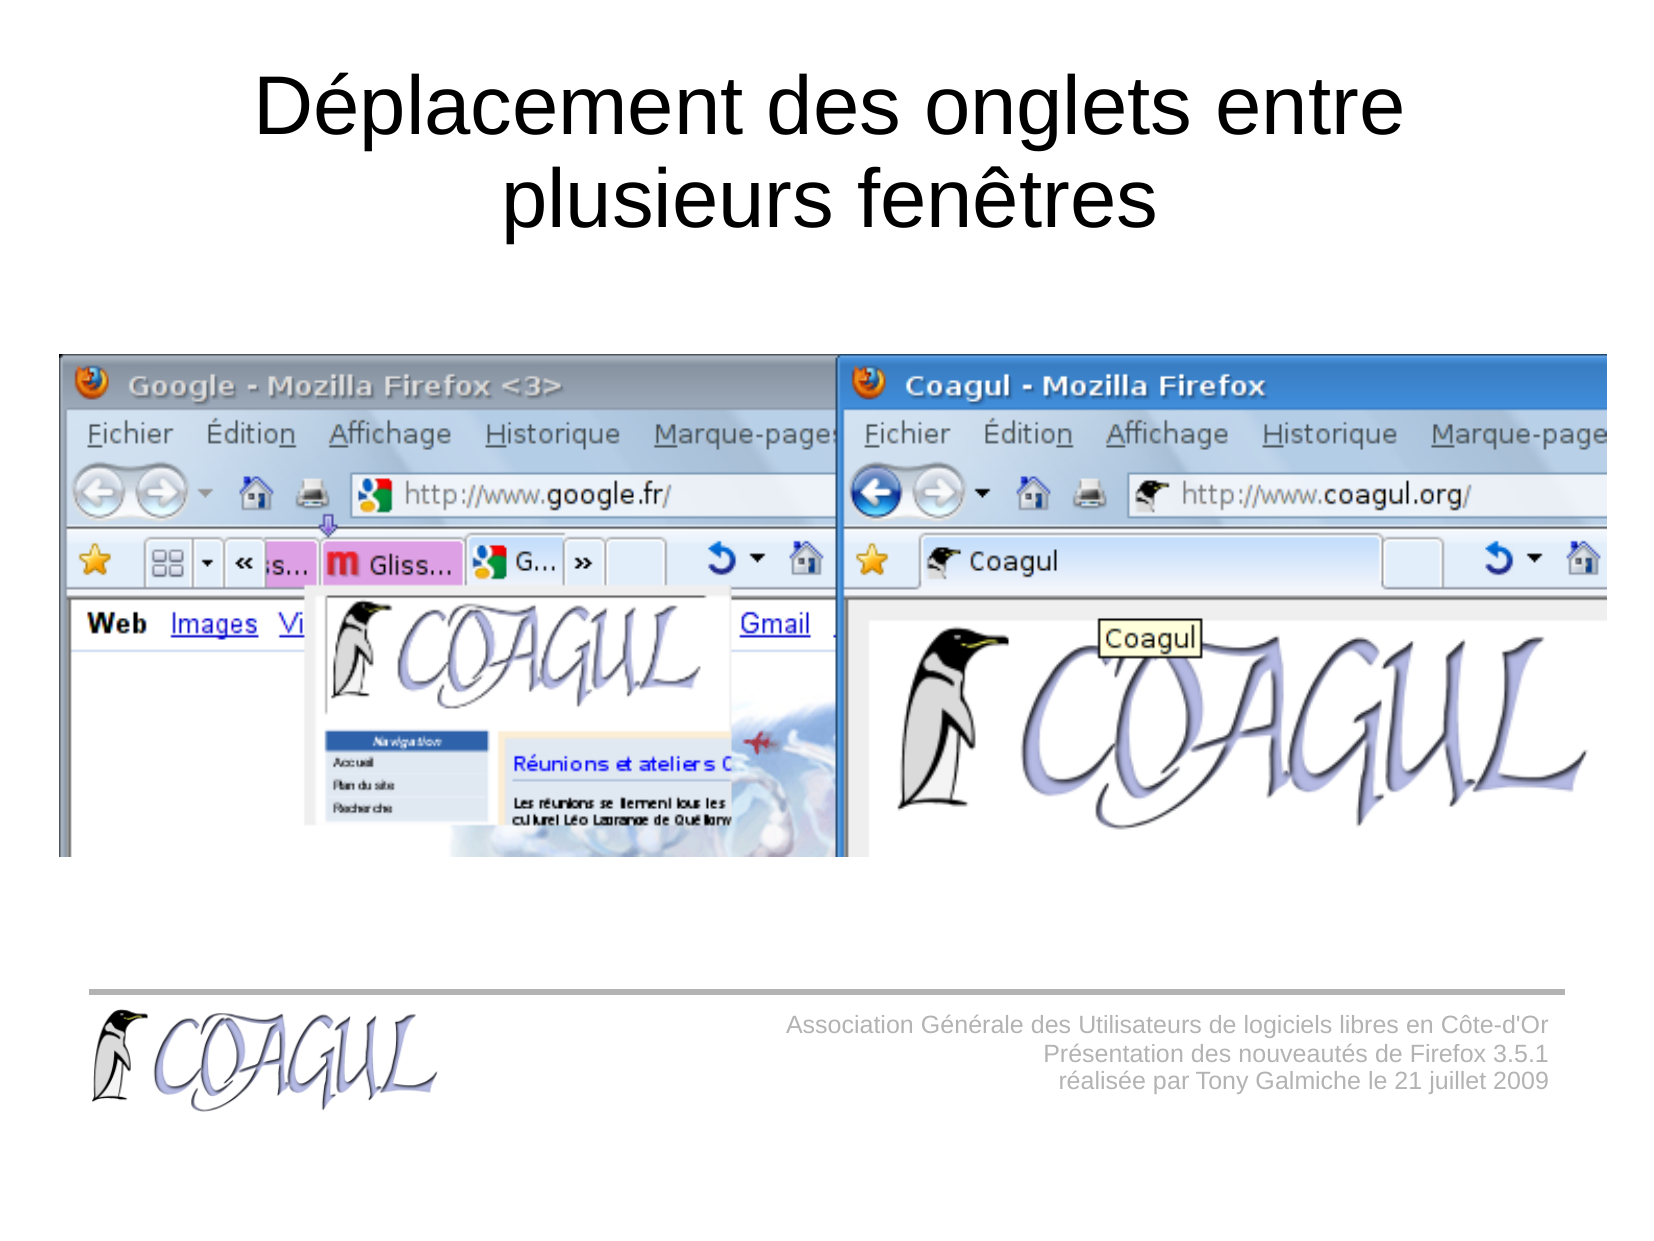

# Déplacement des onglets entre plusieurs fenêtres